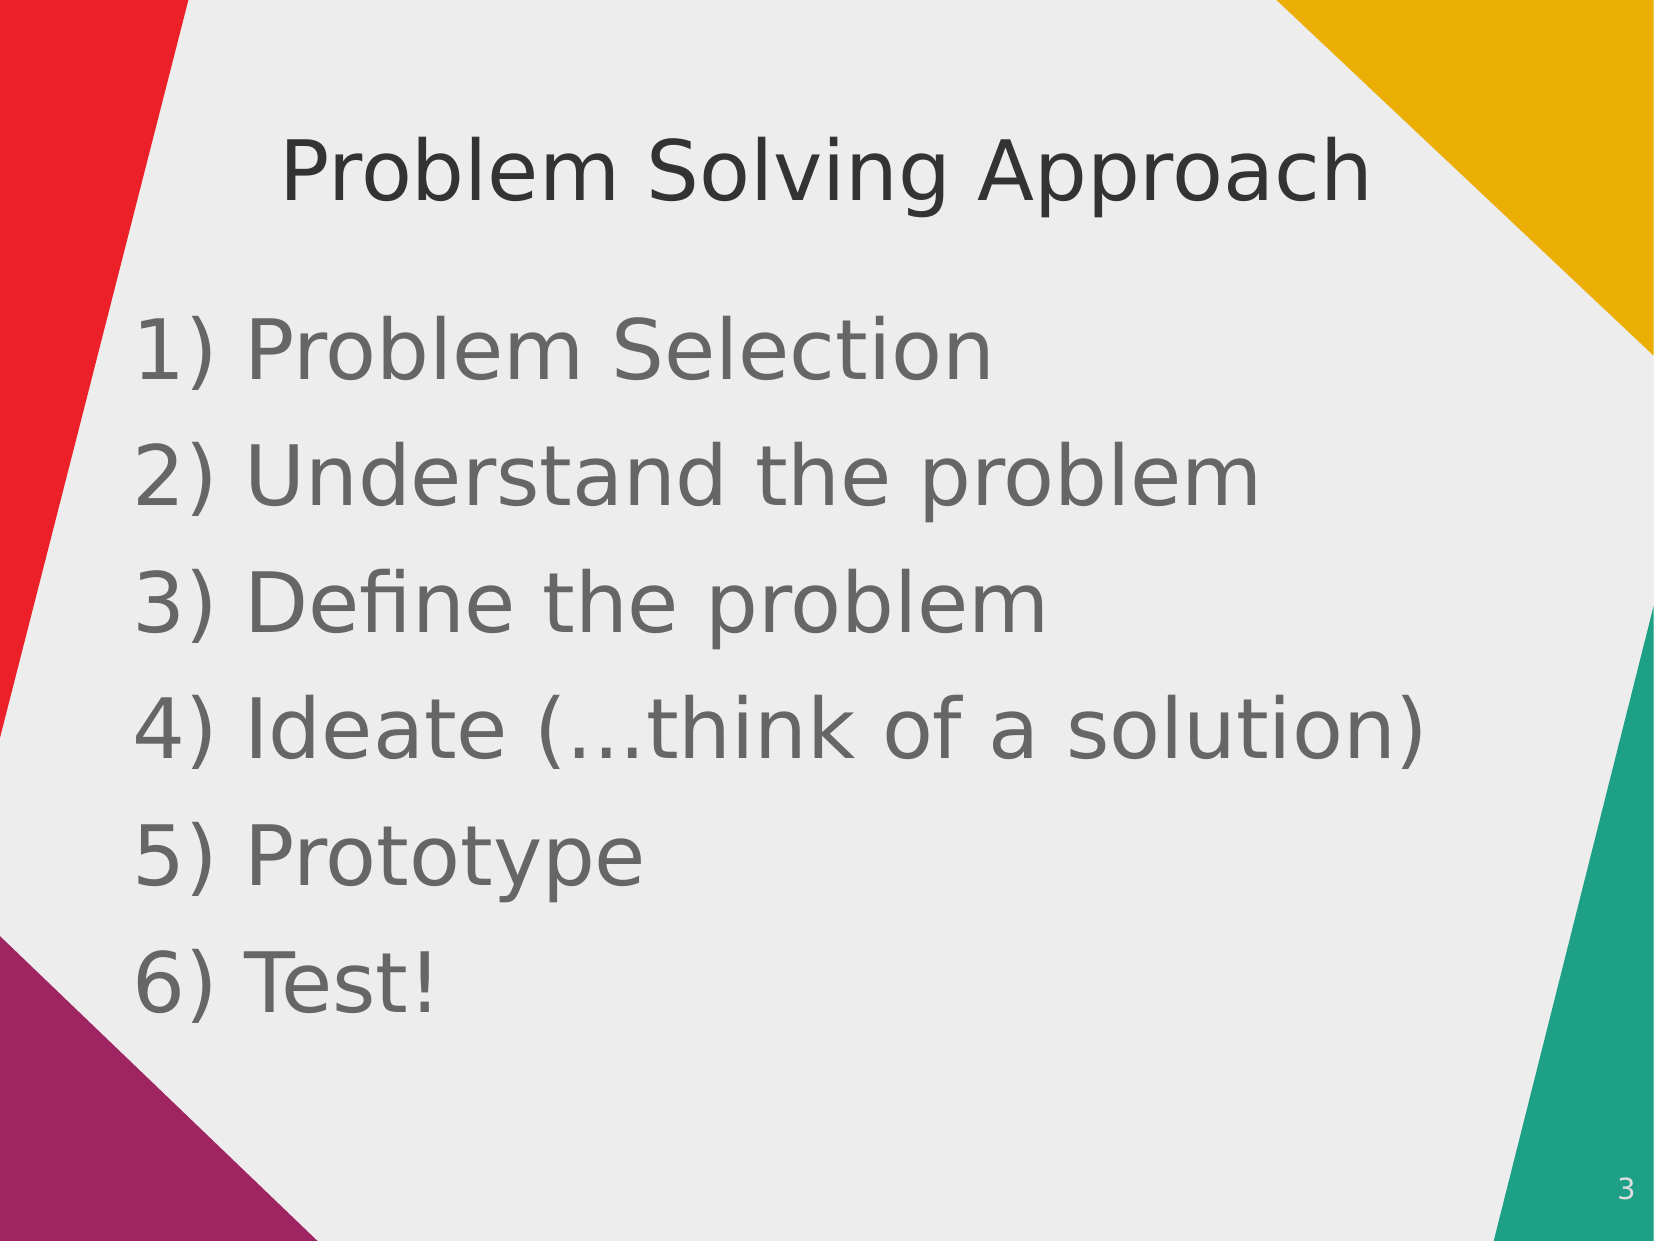

# Problem Solving Approach
 Problem Selection
 Understand the problem
 Define the problem
 Ideate (...think of a solution)
 Prototype
 Test!
3